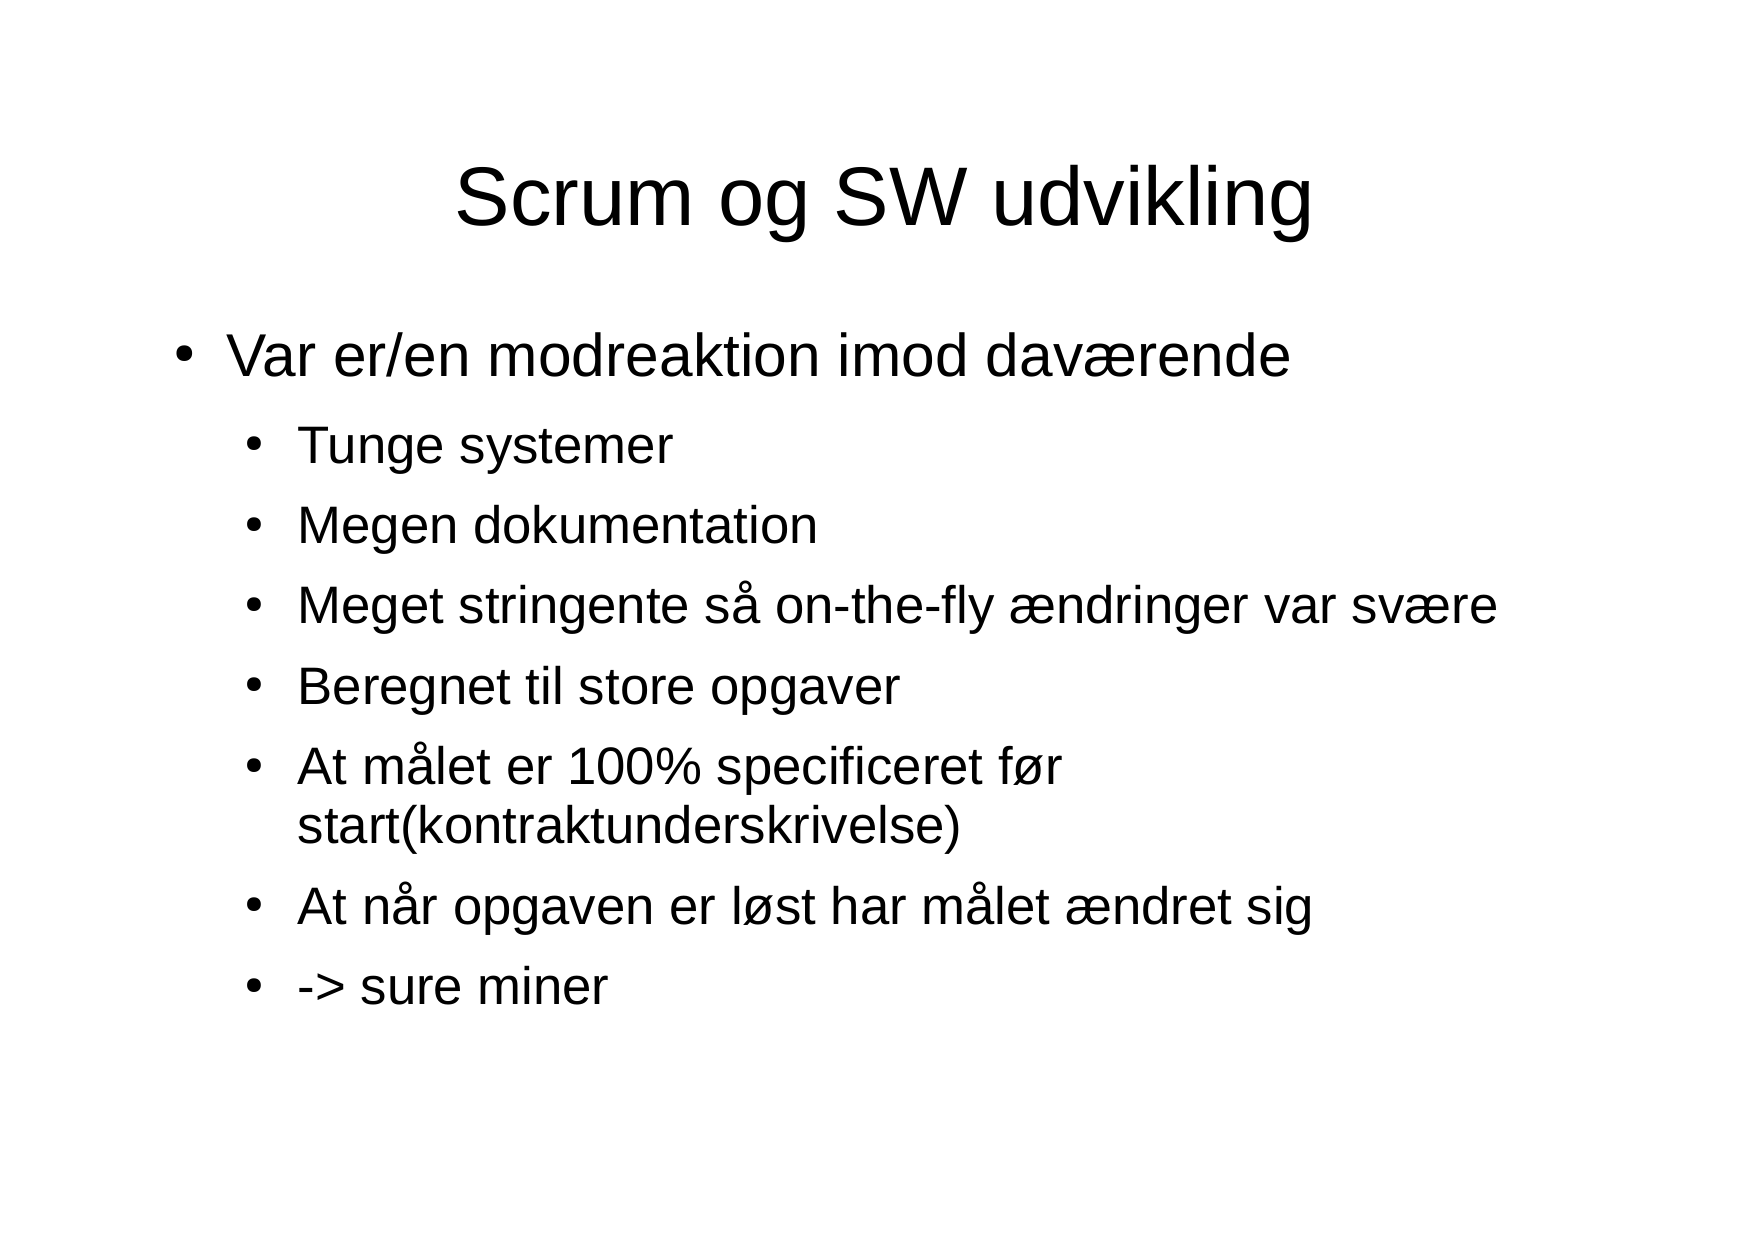

# Scrum og SW udvikling
Var er/en modreaktion imod daværende
Tunge systemer
Megen dokumentation
Meget stringente så on-the-fly ændringer var svære
Beregnet til store opgaver
At målet er 100% specificeret før start(kontraktunderskrivelse)
At når opgaven er løst har målet ændret sig
-> sure miner